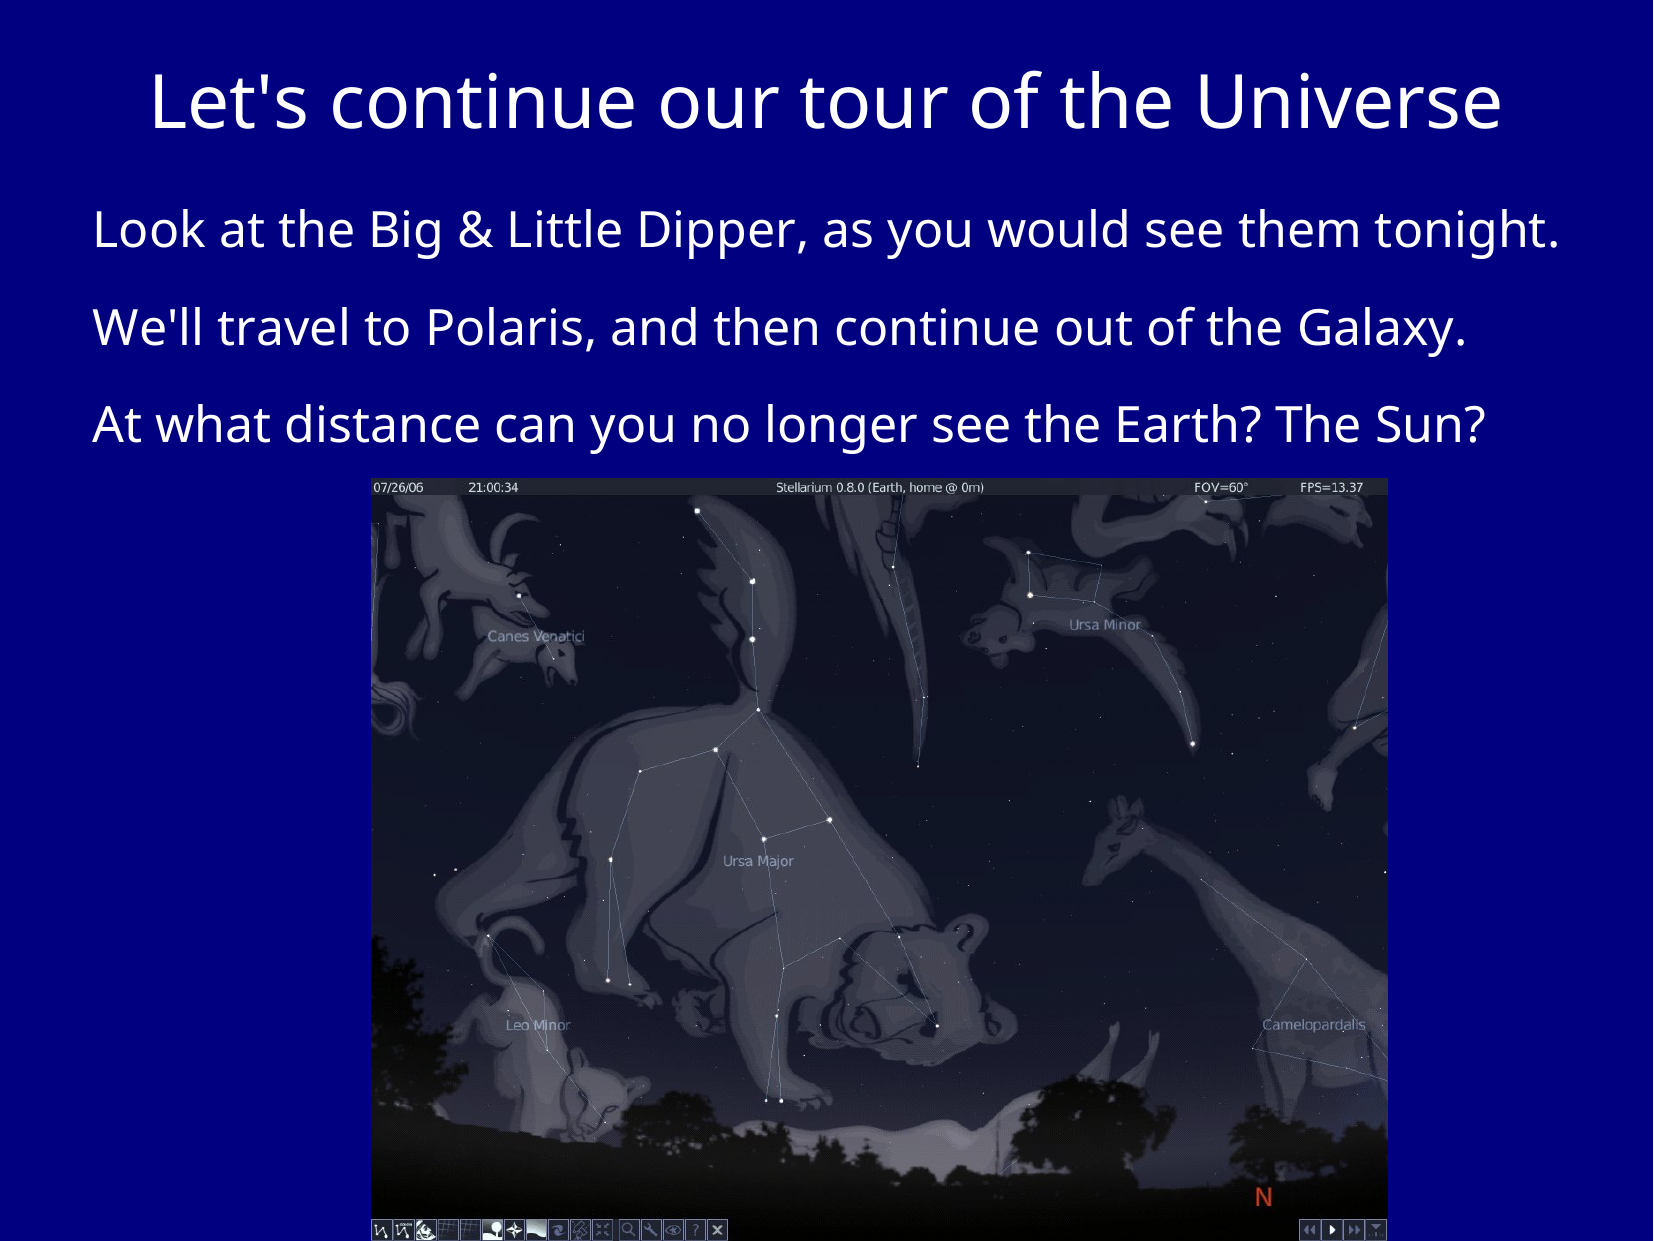

# Let's continue our tour of the Universe
Look at the Big & Little Dipper, as you would see them tonight.
We'll travel to Polaris, and then continue out of the Galaxy.
At what distance can you no longer see the Earth? The Sun?